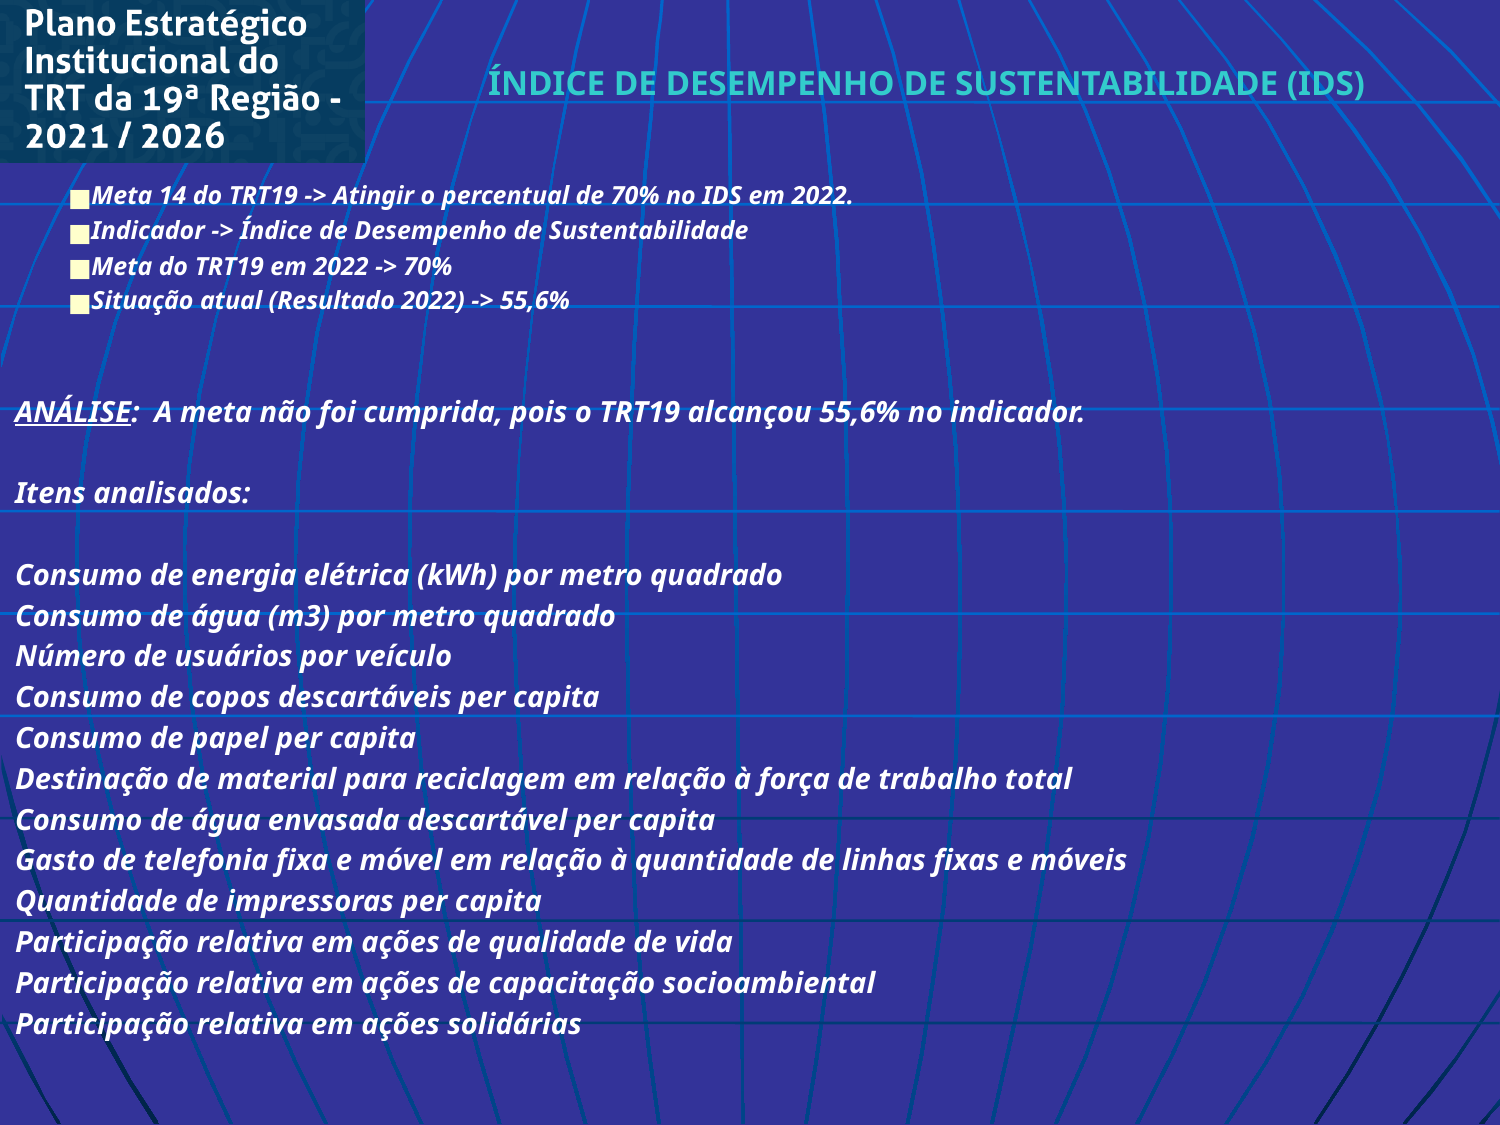

ÍNDICE DE DESEMPENHO DE SUSTENTABILIDADE (IDS)
Meta 14 do TRT19 -> Atingir o percentual de 70% no IDS em 2022.
Indicador -> Índice de Desempenho de Sustentabilidade
Meta do TRT19 em 2022 -> 70%
Situação atual (Resultado 2022) -> 55,6%
ANÁLISE: A meta não foi cumprida, pois o TRT19 alcançou 55,6% no indicador.
Itens analisados:
Consumo de energia elétrica (kWh) por metro quadrado
Consumo de água (m3) por metro quadrado
Número de usuários por veículo
Consumo de copos descartáveis per capita
Consumo de papel per capita
Destinação de material para reciclagem em relação à força de trabalho total
Consumo de água envasada descartável per capita
Gasto de telefonia fixa e móvel em relação à quantidade de linhas fixas e móveis
Quantidade de impressoras per capita
Participação relativa em ações de qualidade de vida
Participação relativa em ações de capacitação socioambiental
Participação relativa em ações solidárias